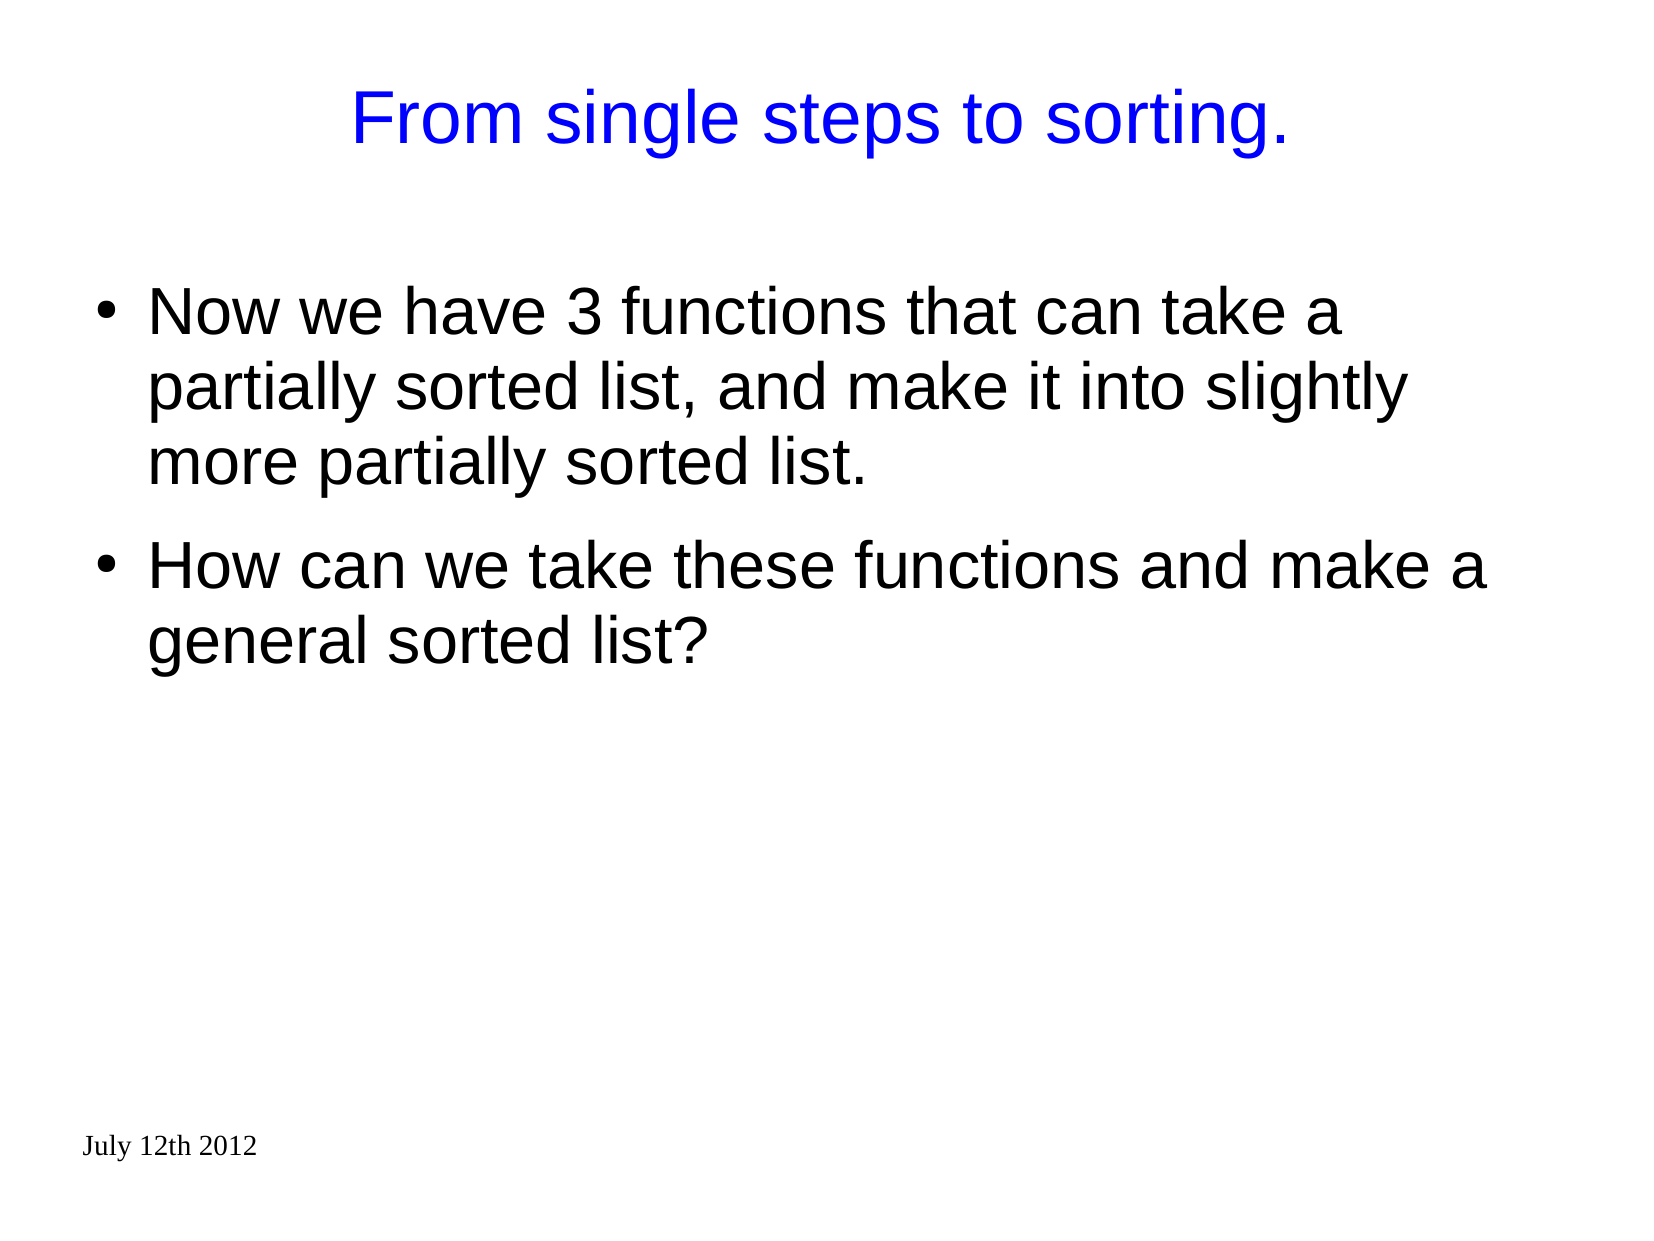

# From single steps to sorting.
Now we have 3 functions that can take a partially sorted list, and make it into slightly more partially sorted list.
How can we take these functions and make a general sorted list?
July 12th 2012